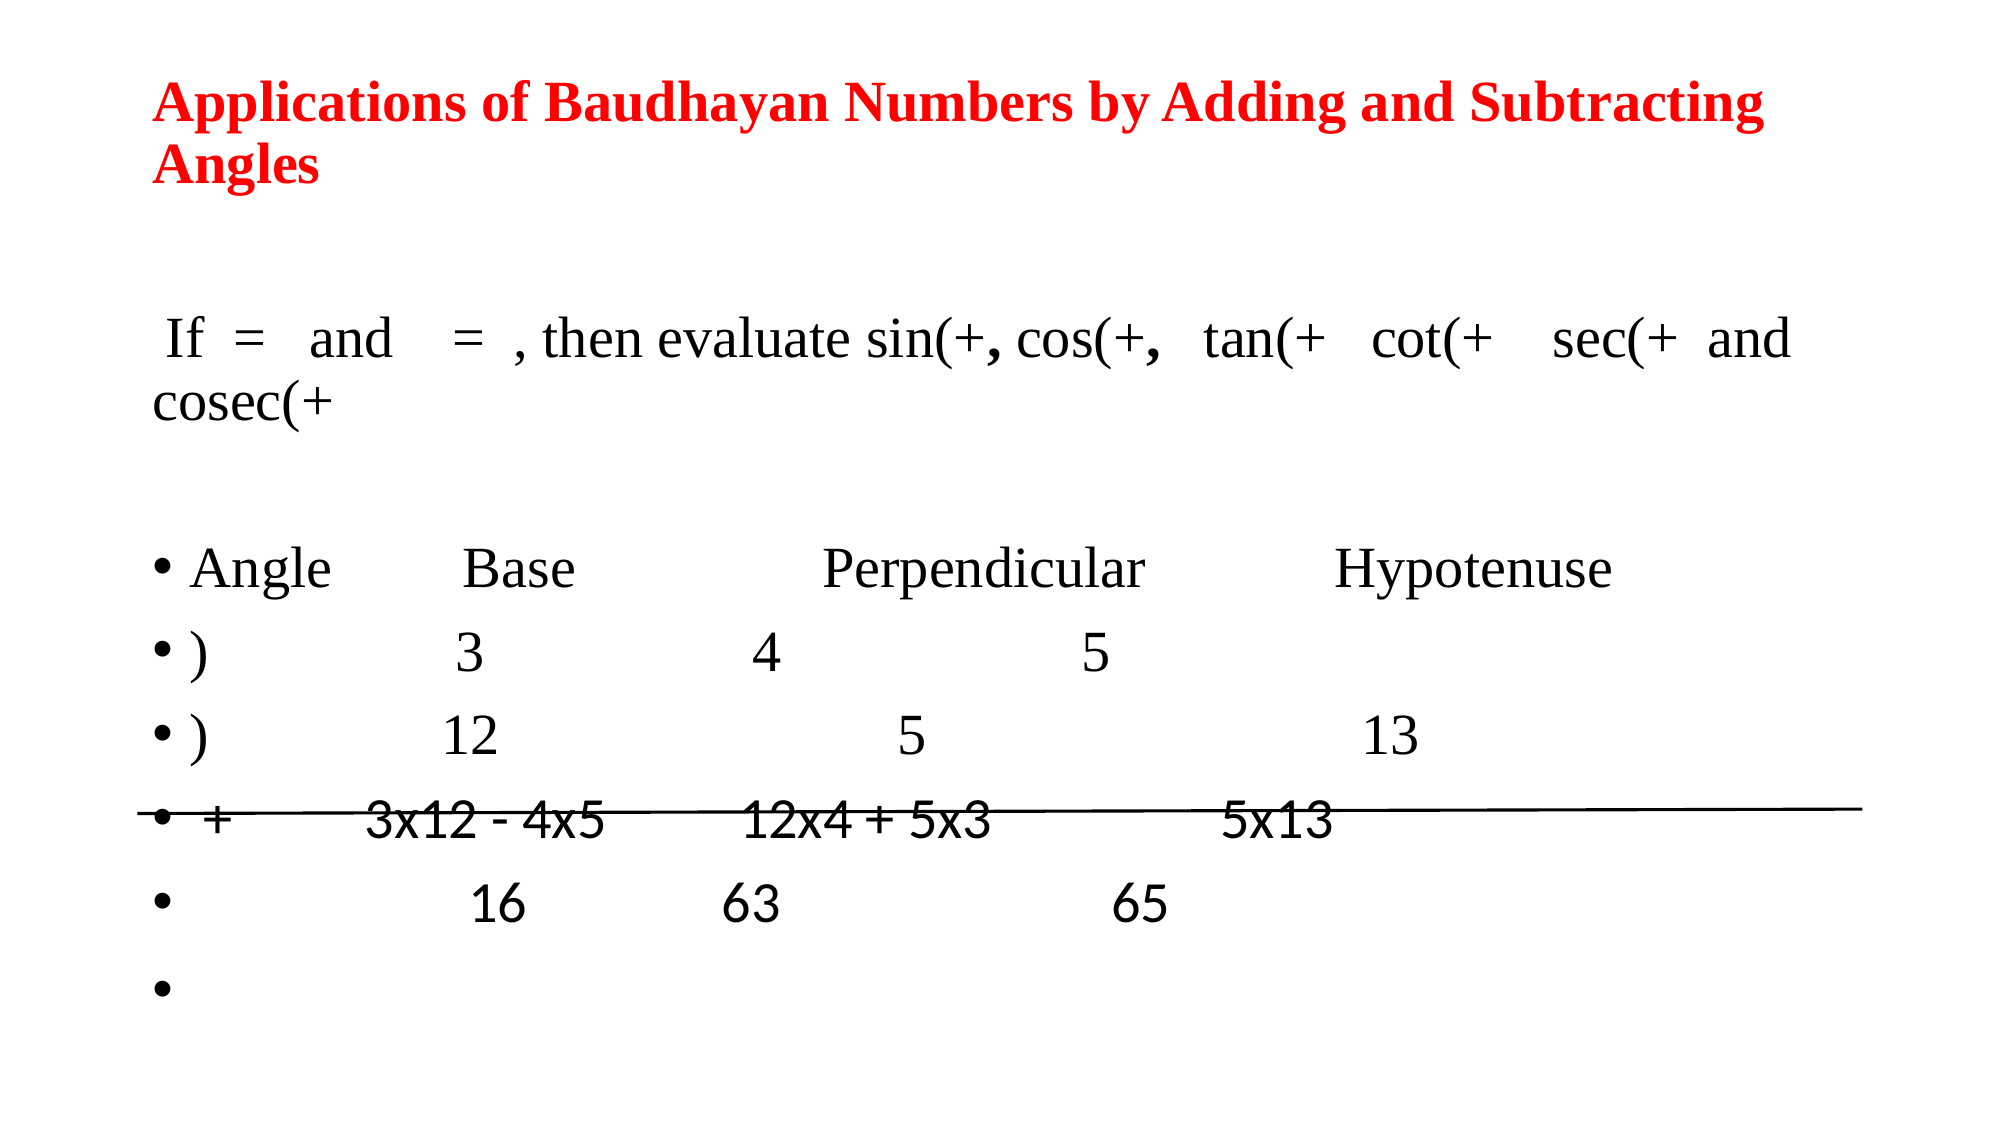

# Applications of Baudhayan Numbers by Adding and Subtracting Angles
 If = and = , then evaluate sin(+, cos(+, tan(+ cot(+ sec(+ and cosec(+
Angle Base Perpendicular Hypotenuse
) 3	 	4	 	 5
) 12 	 5 13
 + 3x12 - 4x5 12x4 + 5x3 	 5x13
 16		 63 65